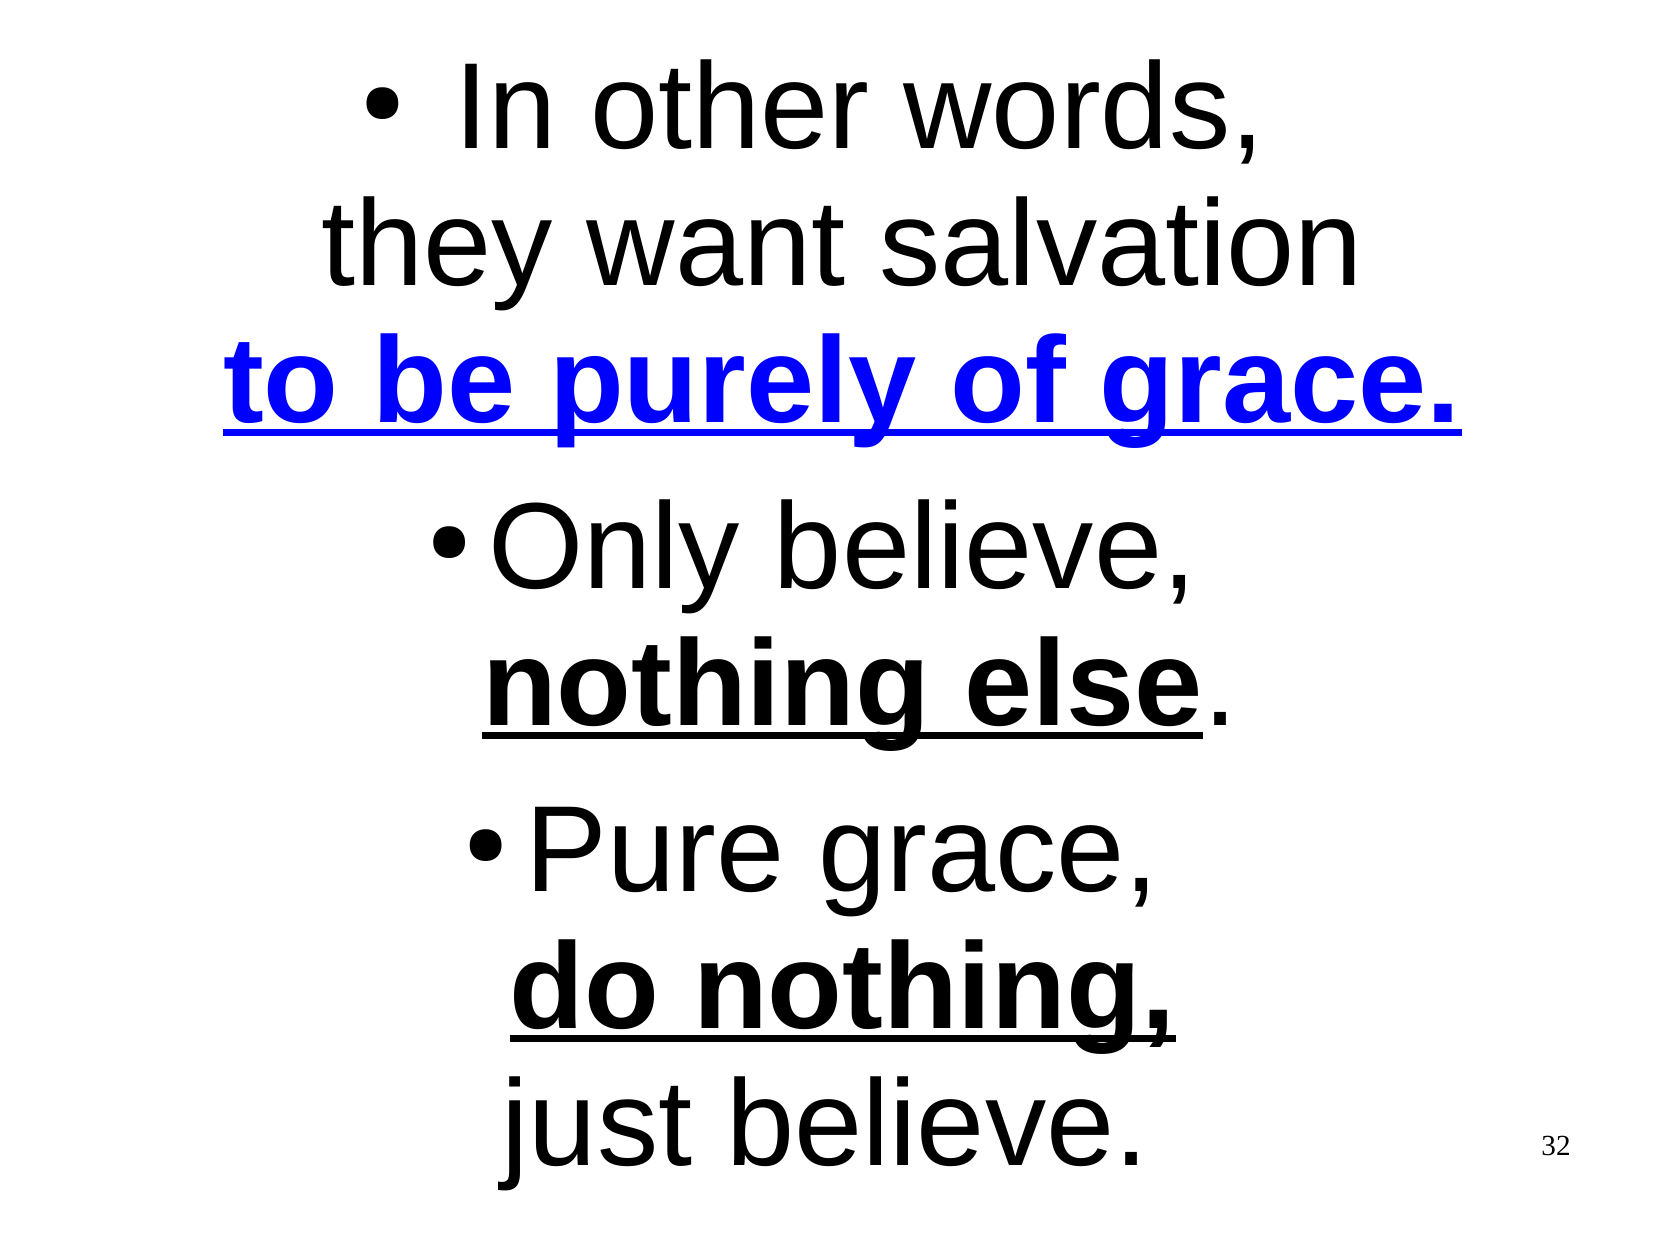

# In other words, they want salvation to be purely of grace.
Only believe,
nothing else.
Pure grace,
do nothing,
just believe.
32